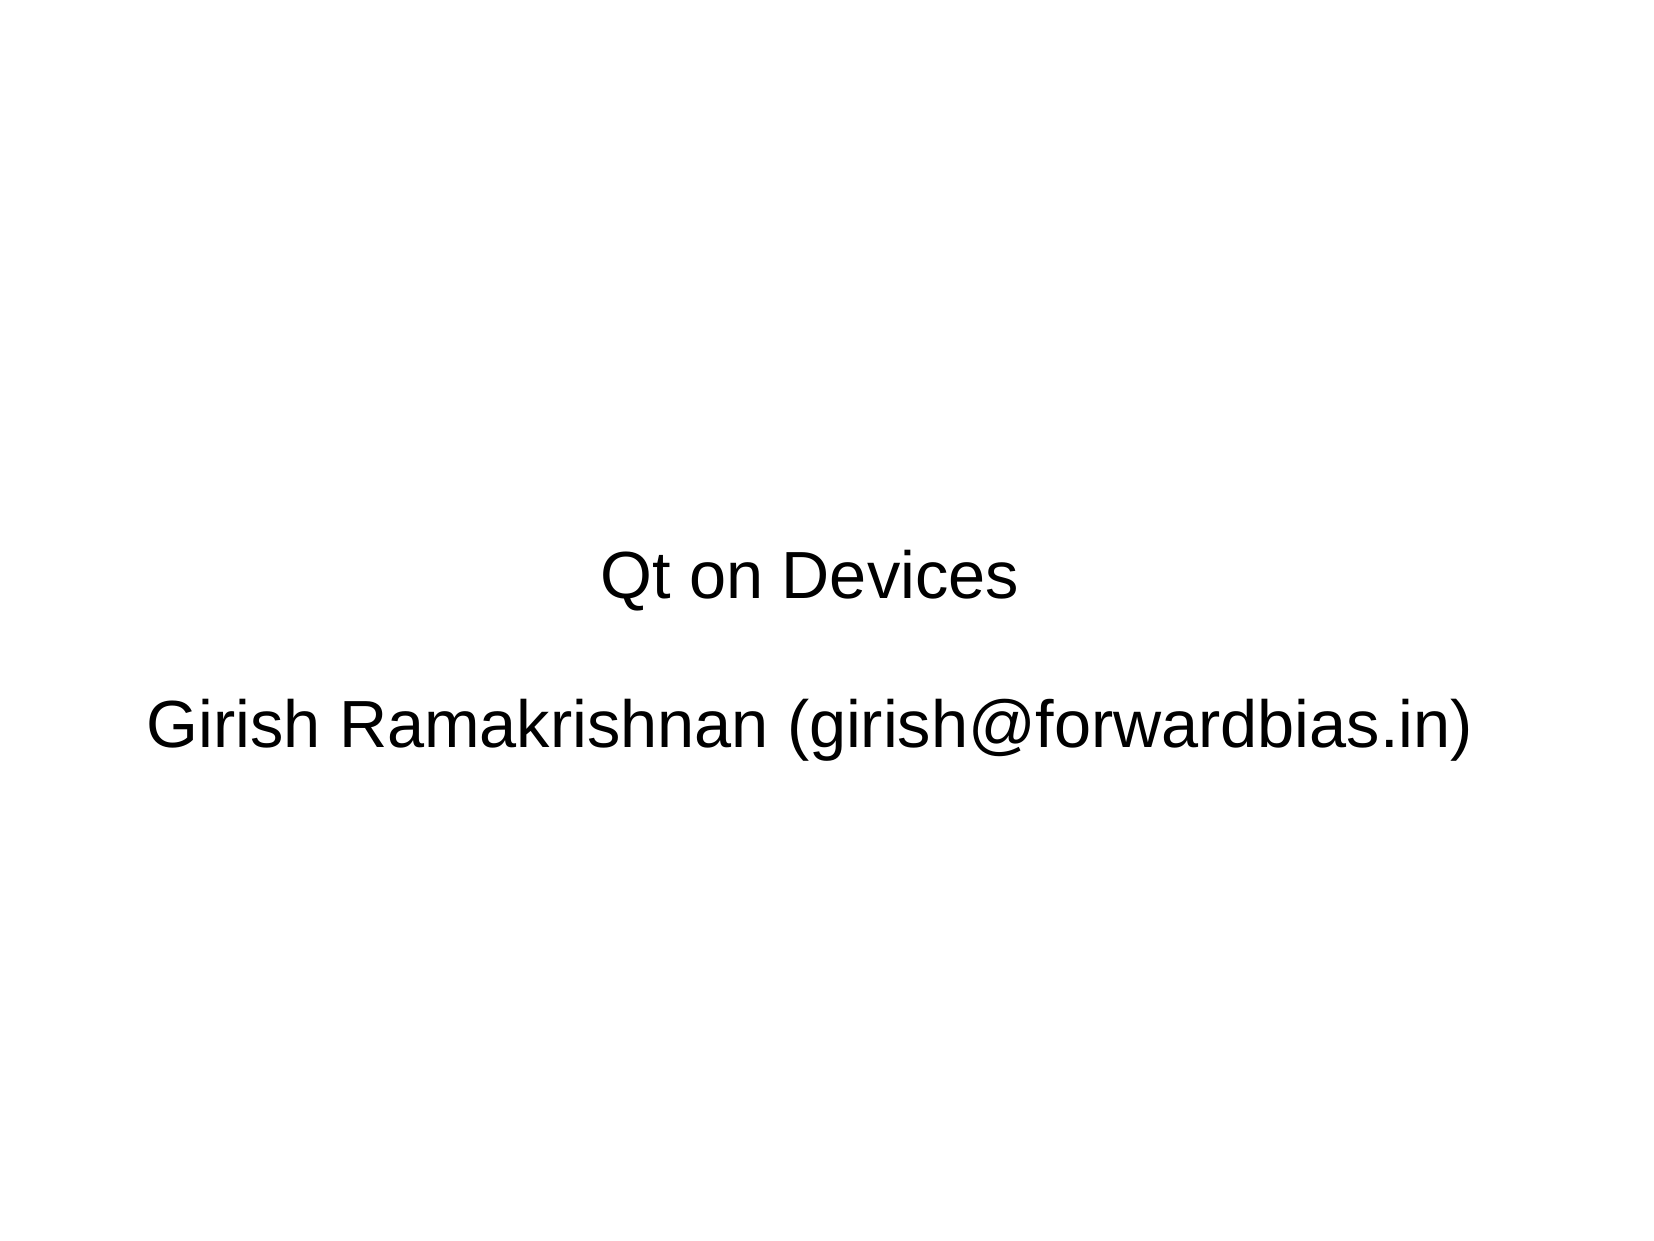

#
Qt on Devices
Girish Ramakrishnan (girish@forwardbias.in)